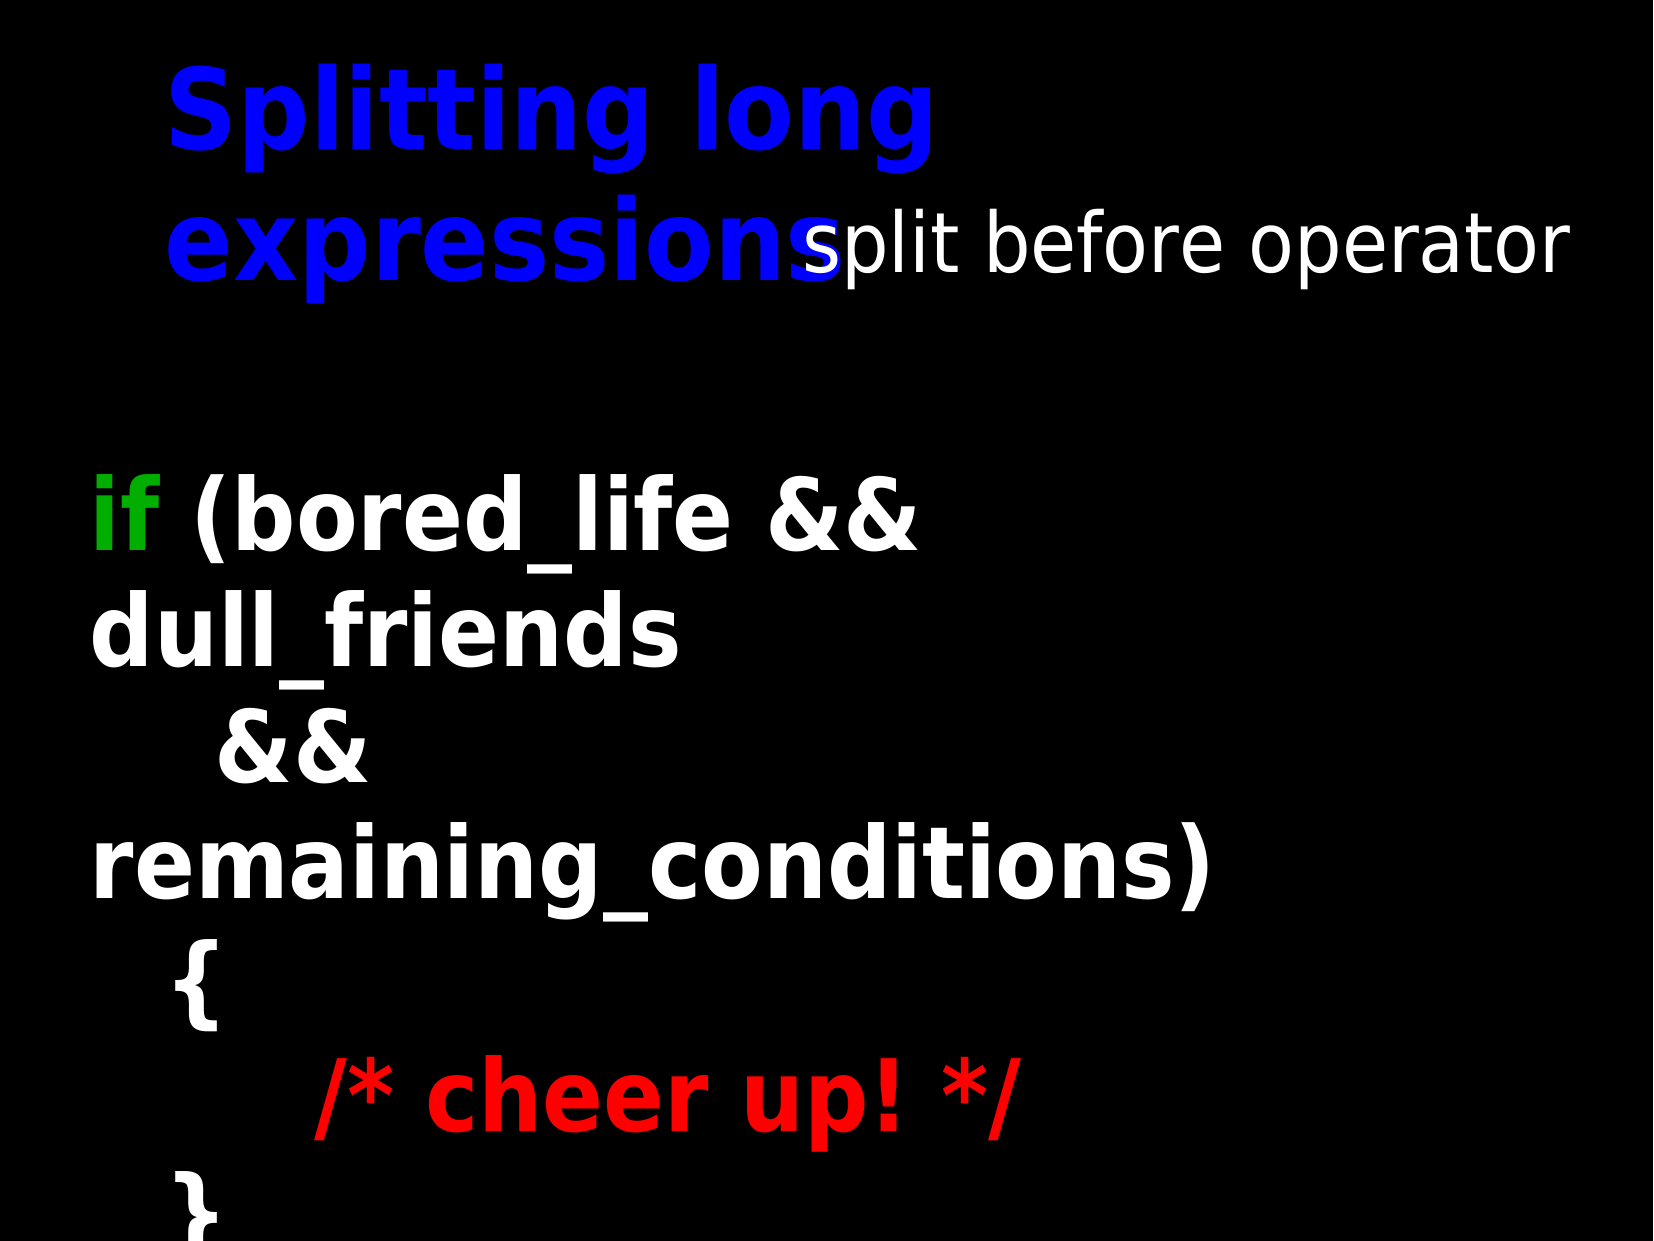

Splitting long expressions
split before operator
if (bored_life && dull_friends
 && remaining_conditions)
	{
			/* cheer up! */
	}